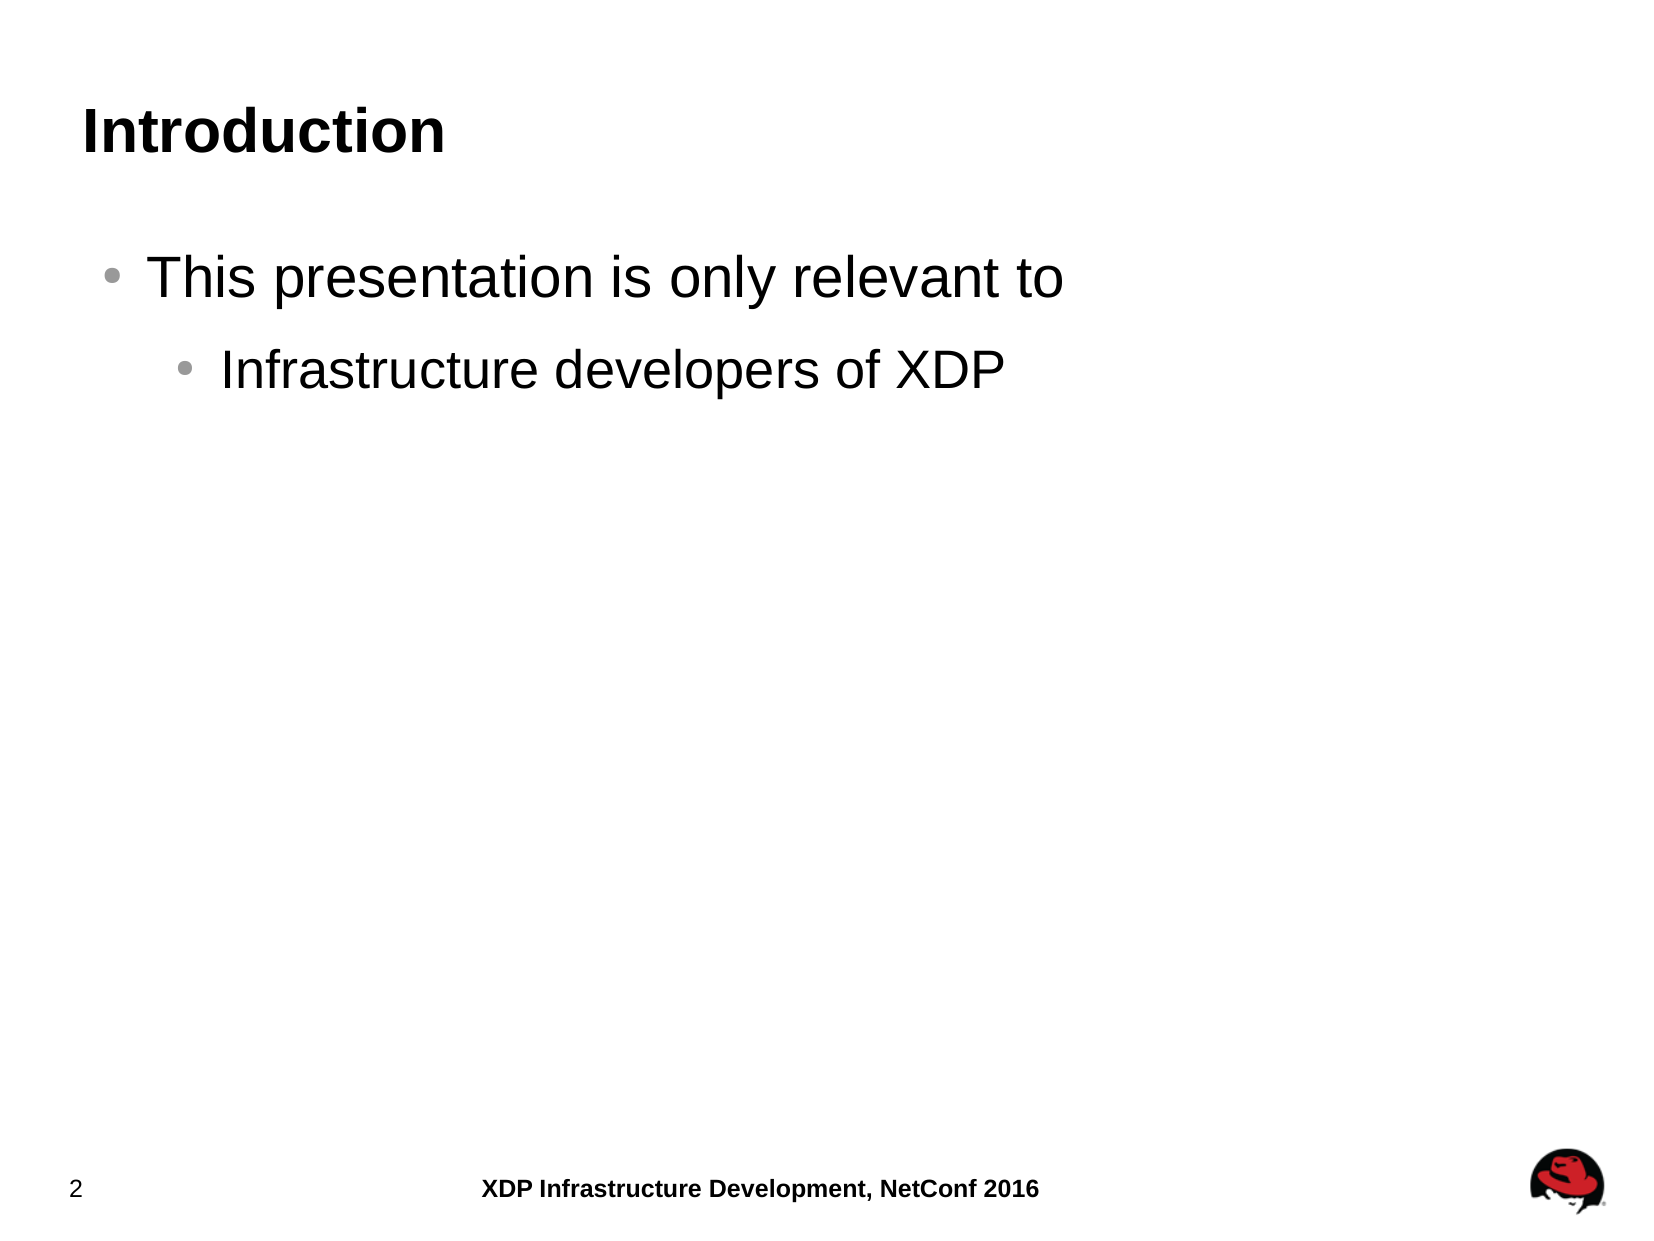

# Introduction
This presentation is only relevant to
Infrastructure developers of XDP